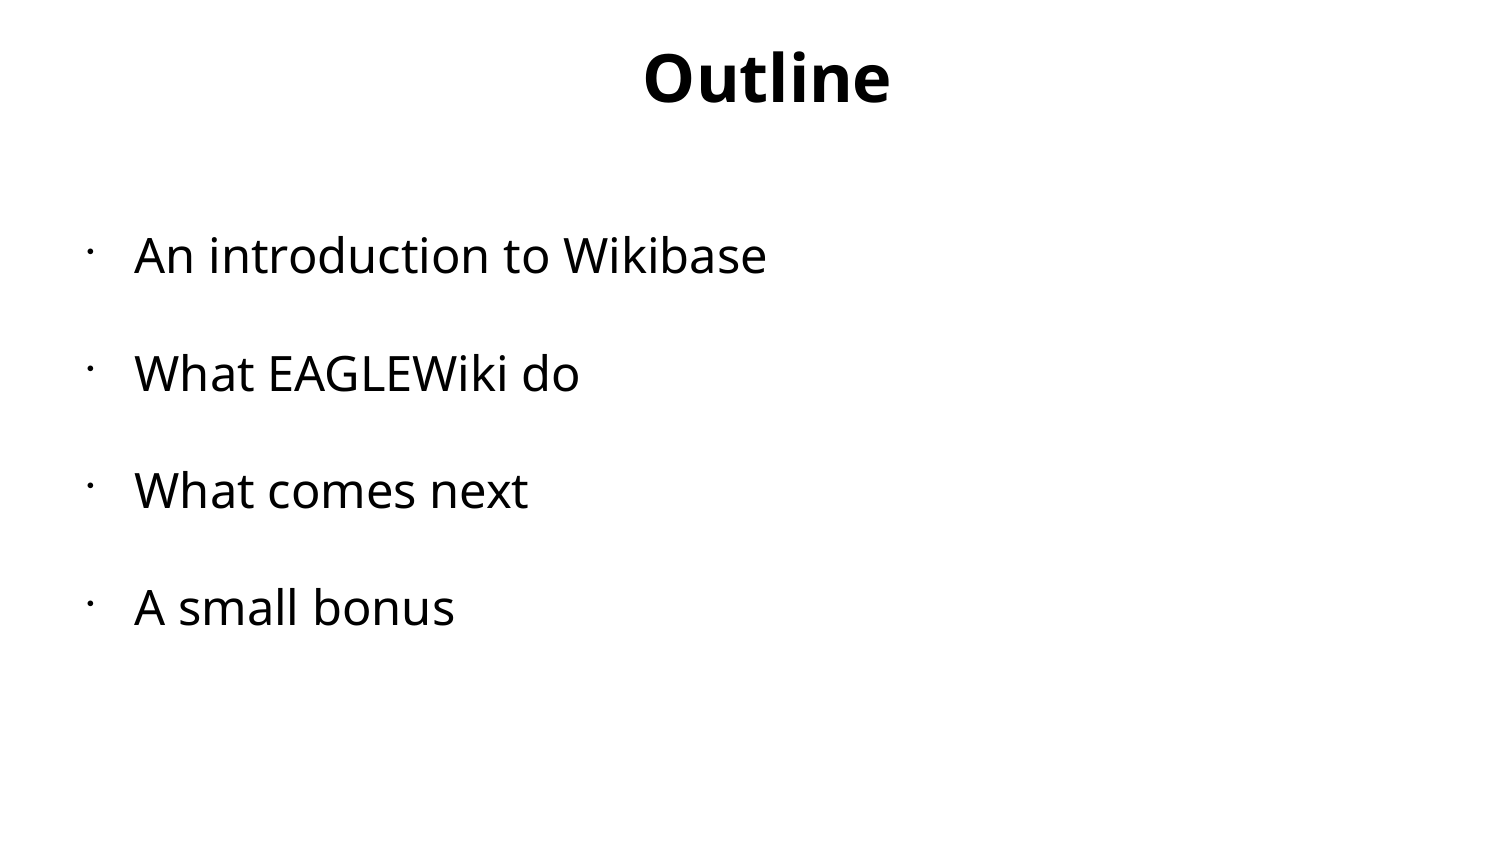

Outline
# An introduction to Wikibase
What EAGLEWiki do
What comes next
A small bonus